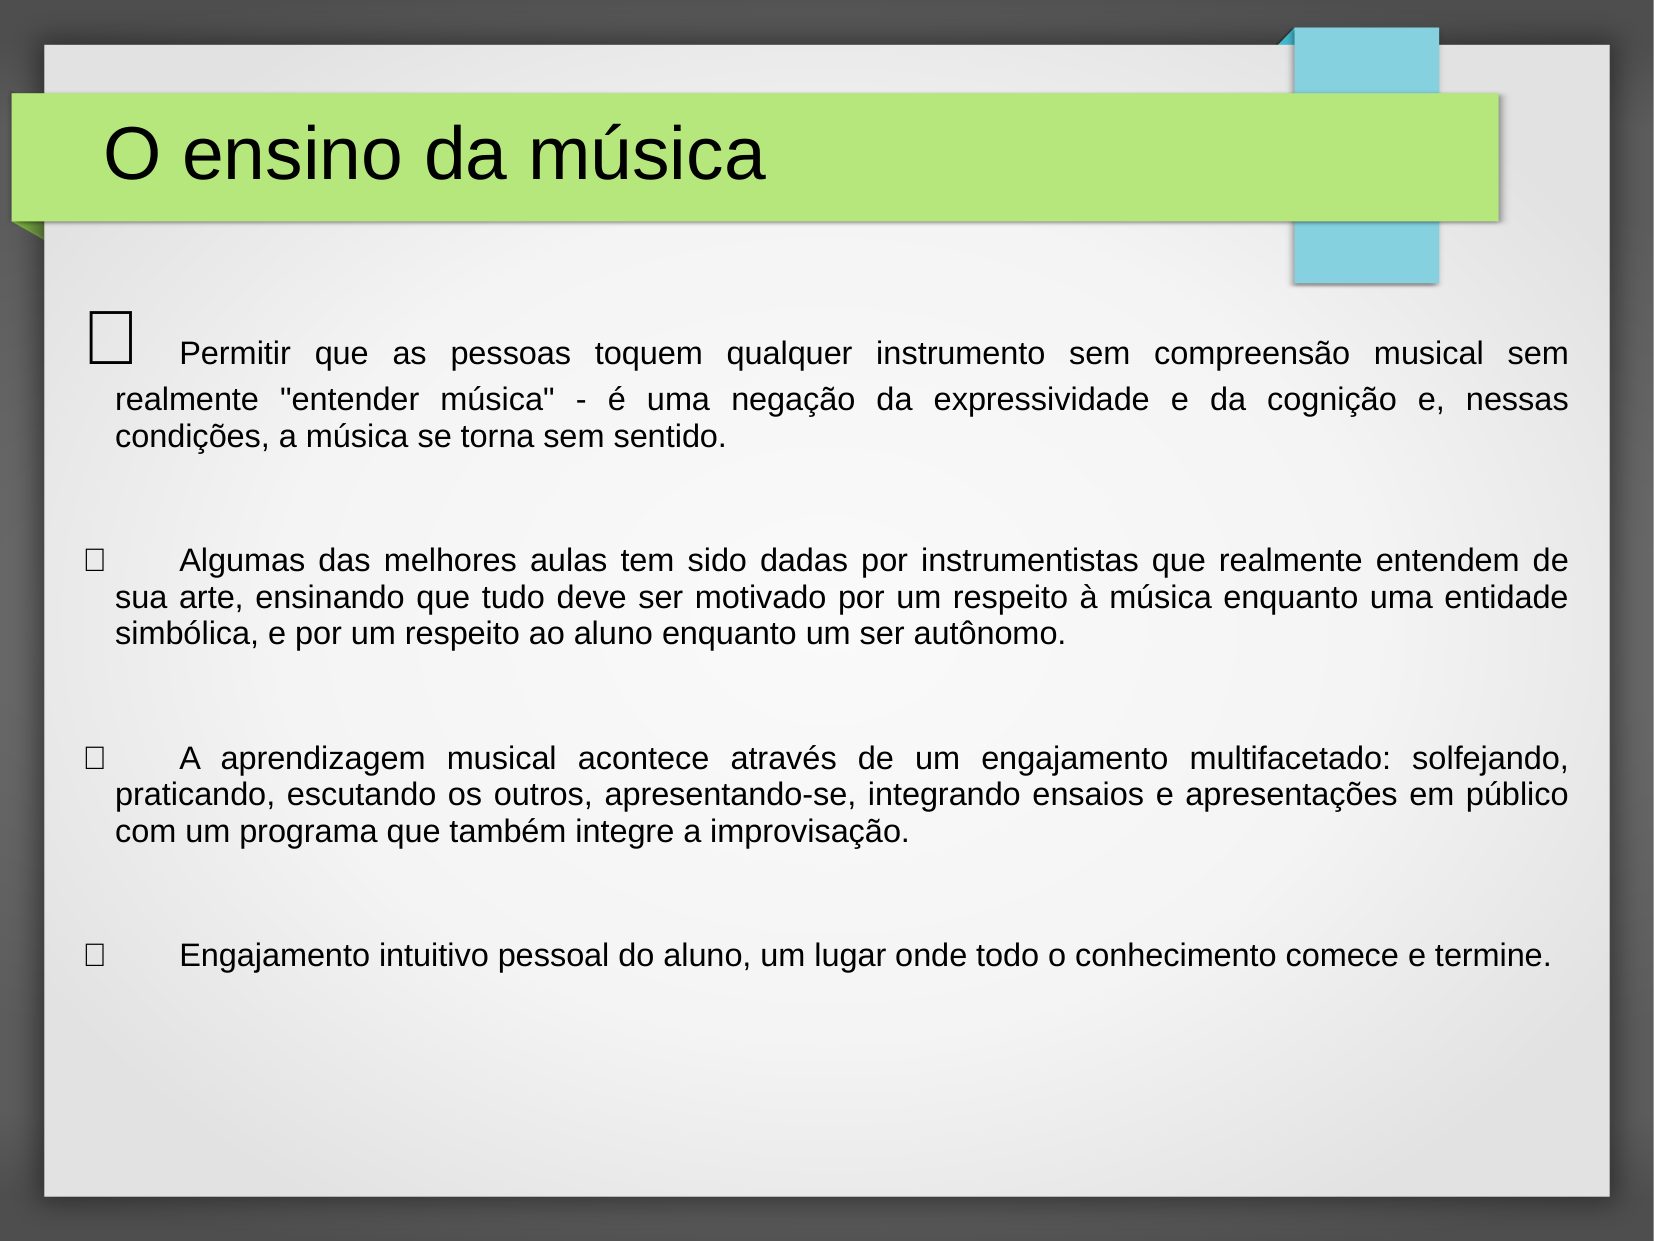

# O ensino da música
	Permitir que as pessoas toquem qualquer instrumento sem compreensão musical sem realmente "entender música" - é uma negação da expressividade e da cognição e, nessas condições, a música se torna sem sentido.
	Algumas das melhores aulas tem sido dadas por instrumentistas que realmente entendem de sua arte, ensinando que tudo deve ser motivado por um respeito à música enquanto uma entidade simbólica, e por um respeito ao aluno enquanto um ser autônomo.
	A aprendizagem musical acontece através de um engajamento multifacetado: solfejando, praticando, escutando os outros, apresentando-se, integrando ensaios e apresentações em público com um programa que também integre a improvisação.
	Engajamento intuitivo pessoal do aluno, um lugar onde todo o conhecimento comece e termine.